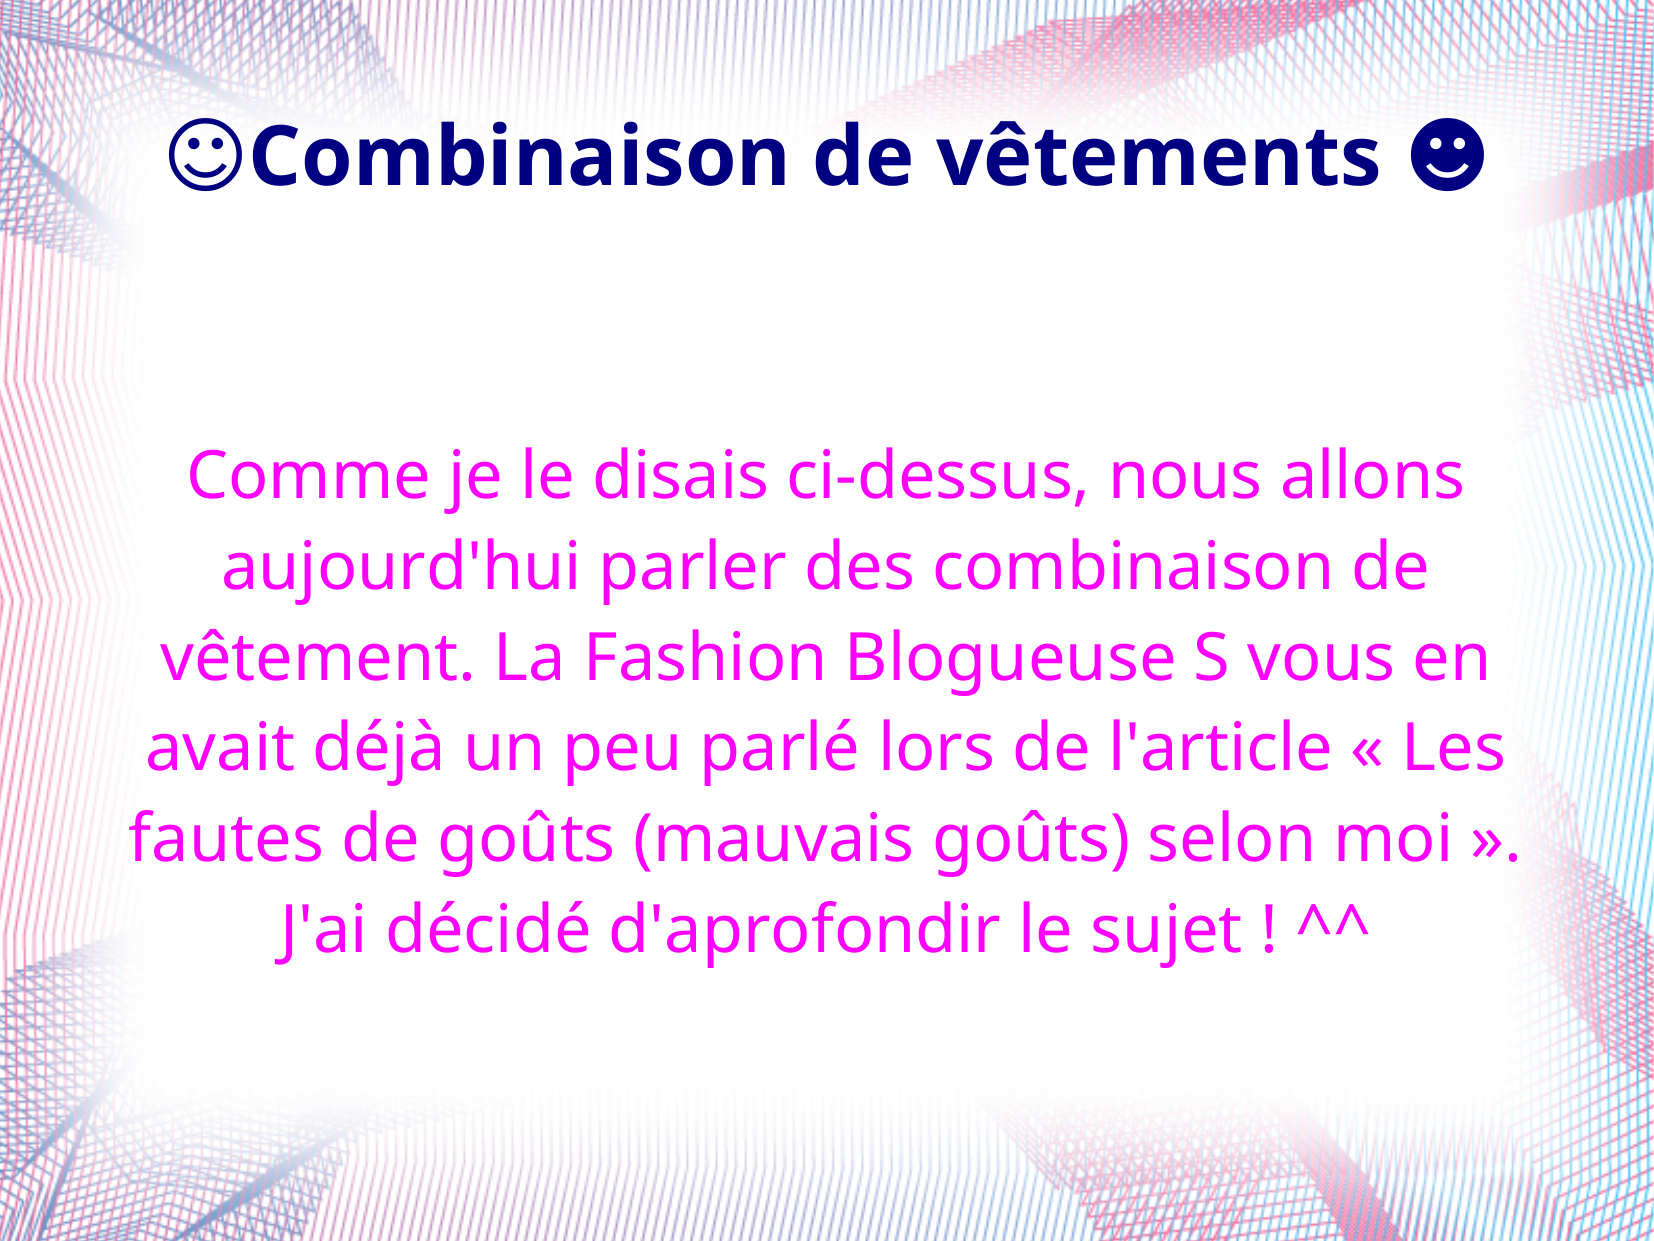

# ☺Combinaison de vêtements ☻
Comme je le disais ci-dessus, nous allons aujourd'hui parler des combinaison de vêtement. La Fashion Blogueuse S vous en avait déjà un peu parlé lors de l'article « Les fautes de goûts (mauvais goûts) selon moi ». J'ai décidé d'aprofondir le sujet ! ^^